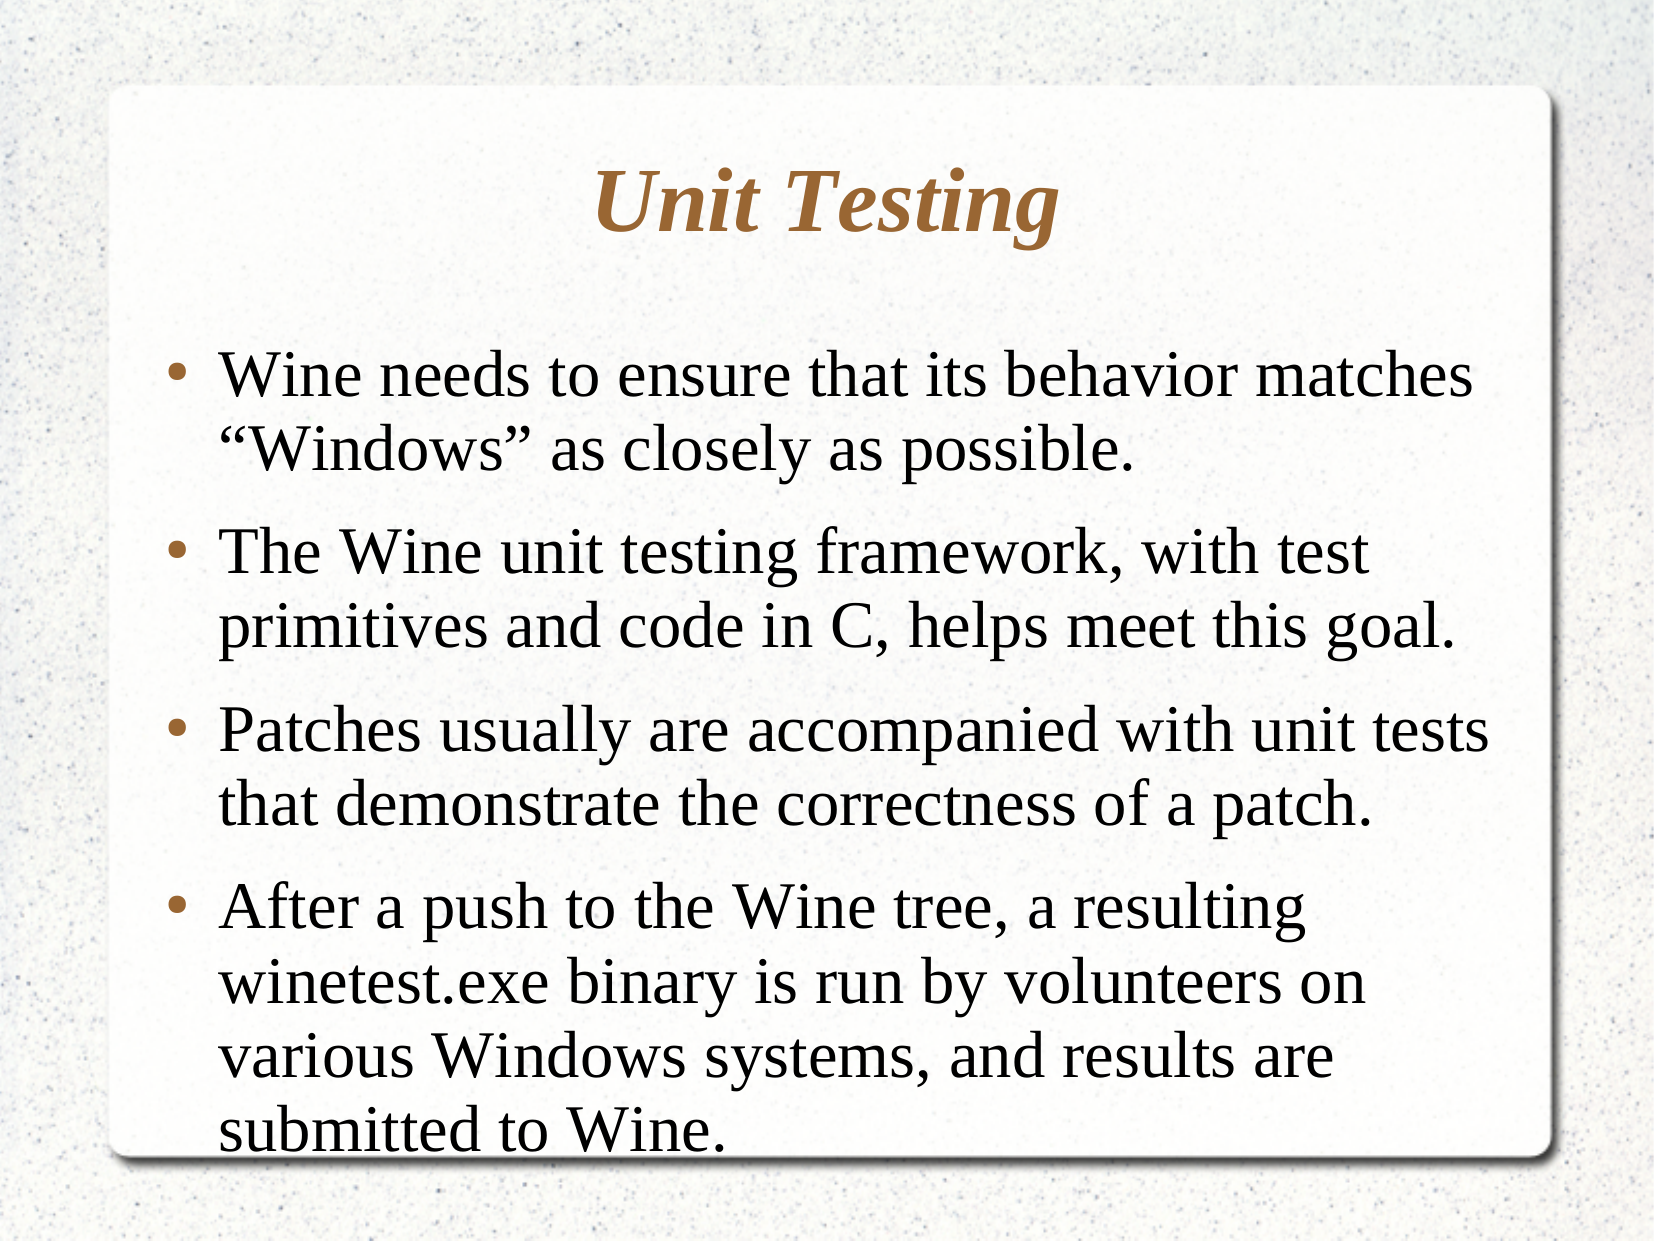

# Unit Testing
Wine needs to ensure that its behavior matches “Windows” as closely as possible.
The Wine unit testing framework, with test primitives and code in C, helps meet this goal.
Patches usually are accompanied with unit tests that demonstrate the correctness of a patch.
After a push to the Wine tree, a resulting winetest.exe binary is run by volunteers on various Windows systems, and results are submitted to Wine.